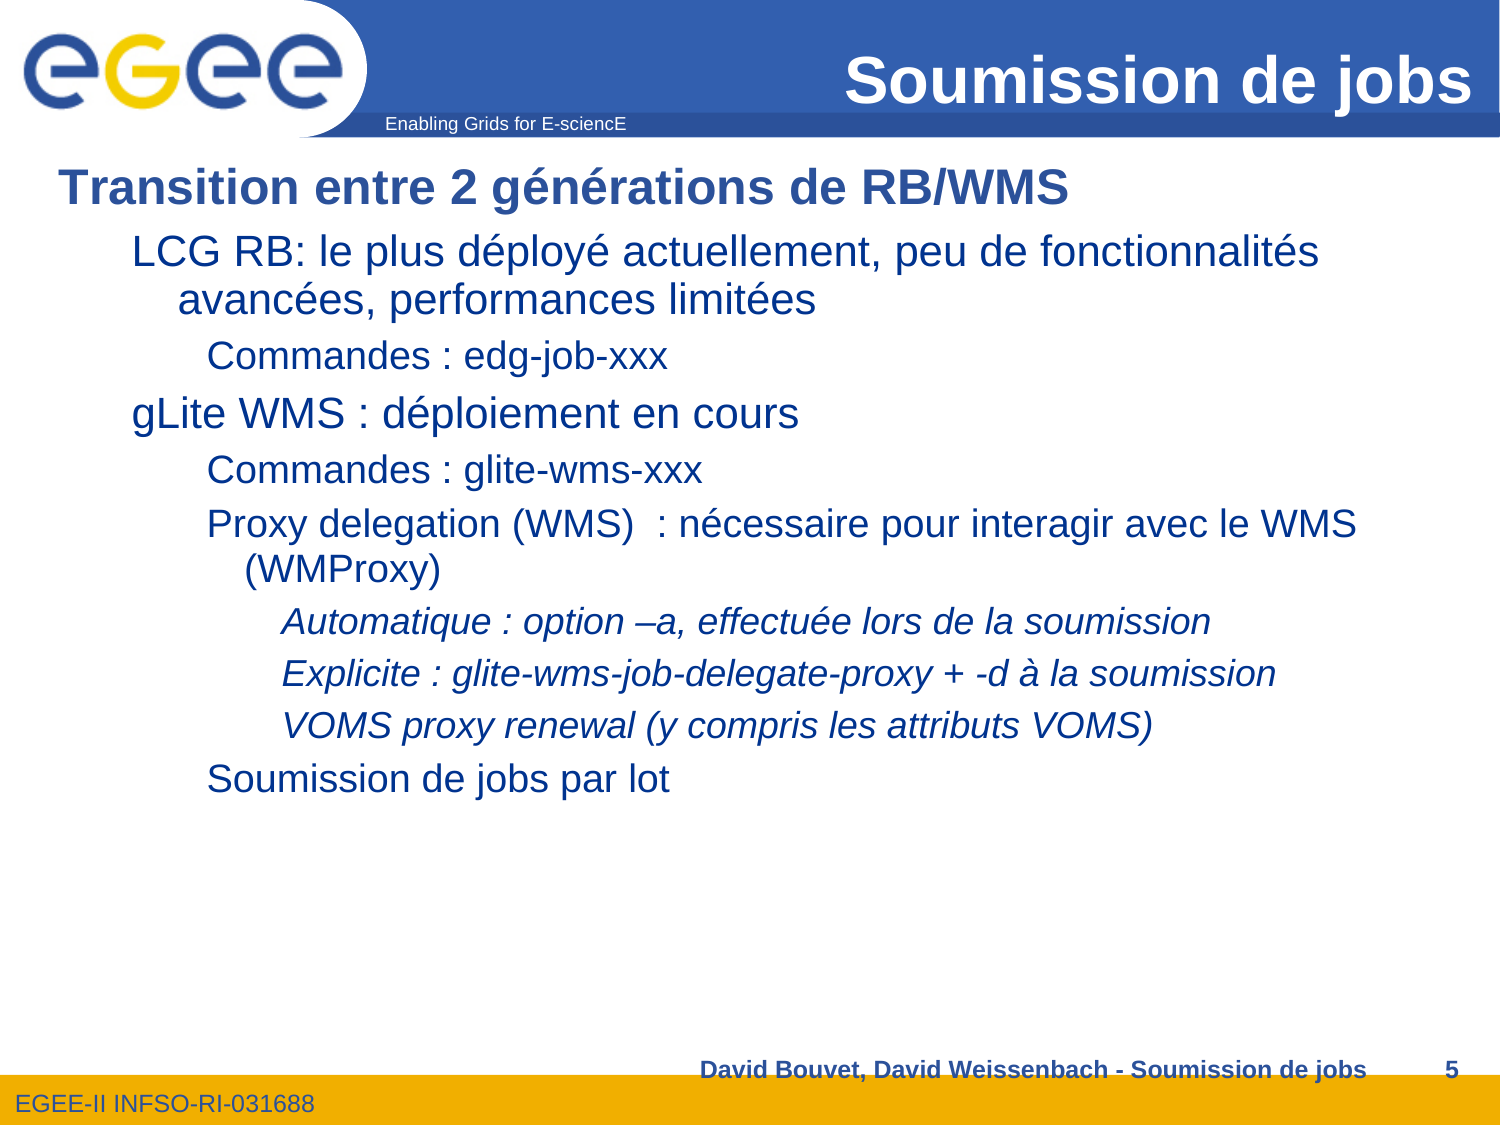

# Soumission de jobs
Transition entre 2 générations de RB/WMS
LCG RB: le plus déployé actuellement, peu de fonctionnalités avancées, performances limitées
Commandes : edg-job-xxx
gLite WMS : déploiement en cours
Commandes : glite-wms-xxx
Proxy delegation (WMS) : nécessaire pour interagir avec le WMS (WMProxy)‏
Automatique : option –a, effectuée lors de la soumission
Explicite : glite-wms-job-delegate-proxy + -d à la soumission
VOMS proxy renewal (y compris les attributs VOMS)‏
Soumission de jobs par lot
David Bouvet, David Weissenbach - Soumission de jobs
5